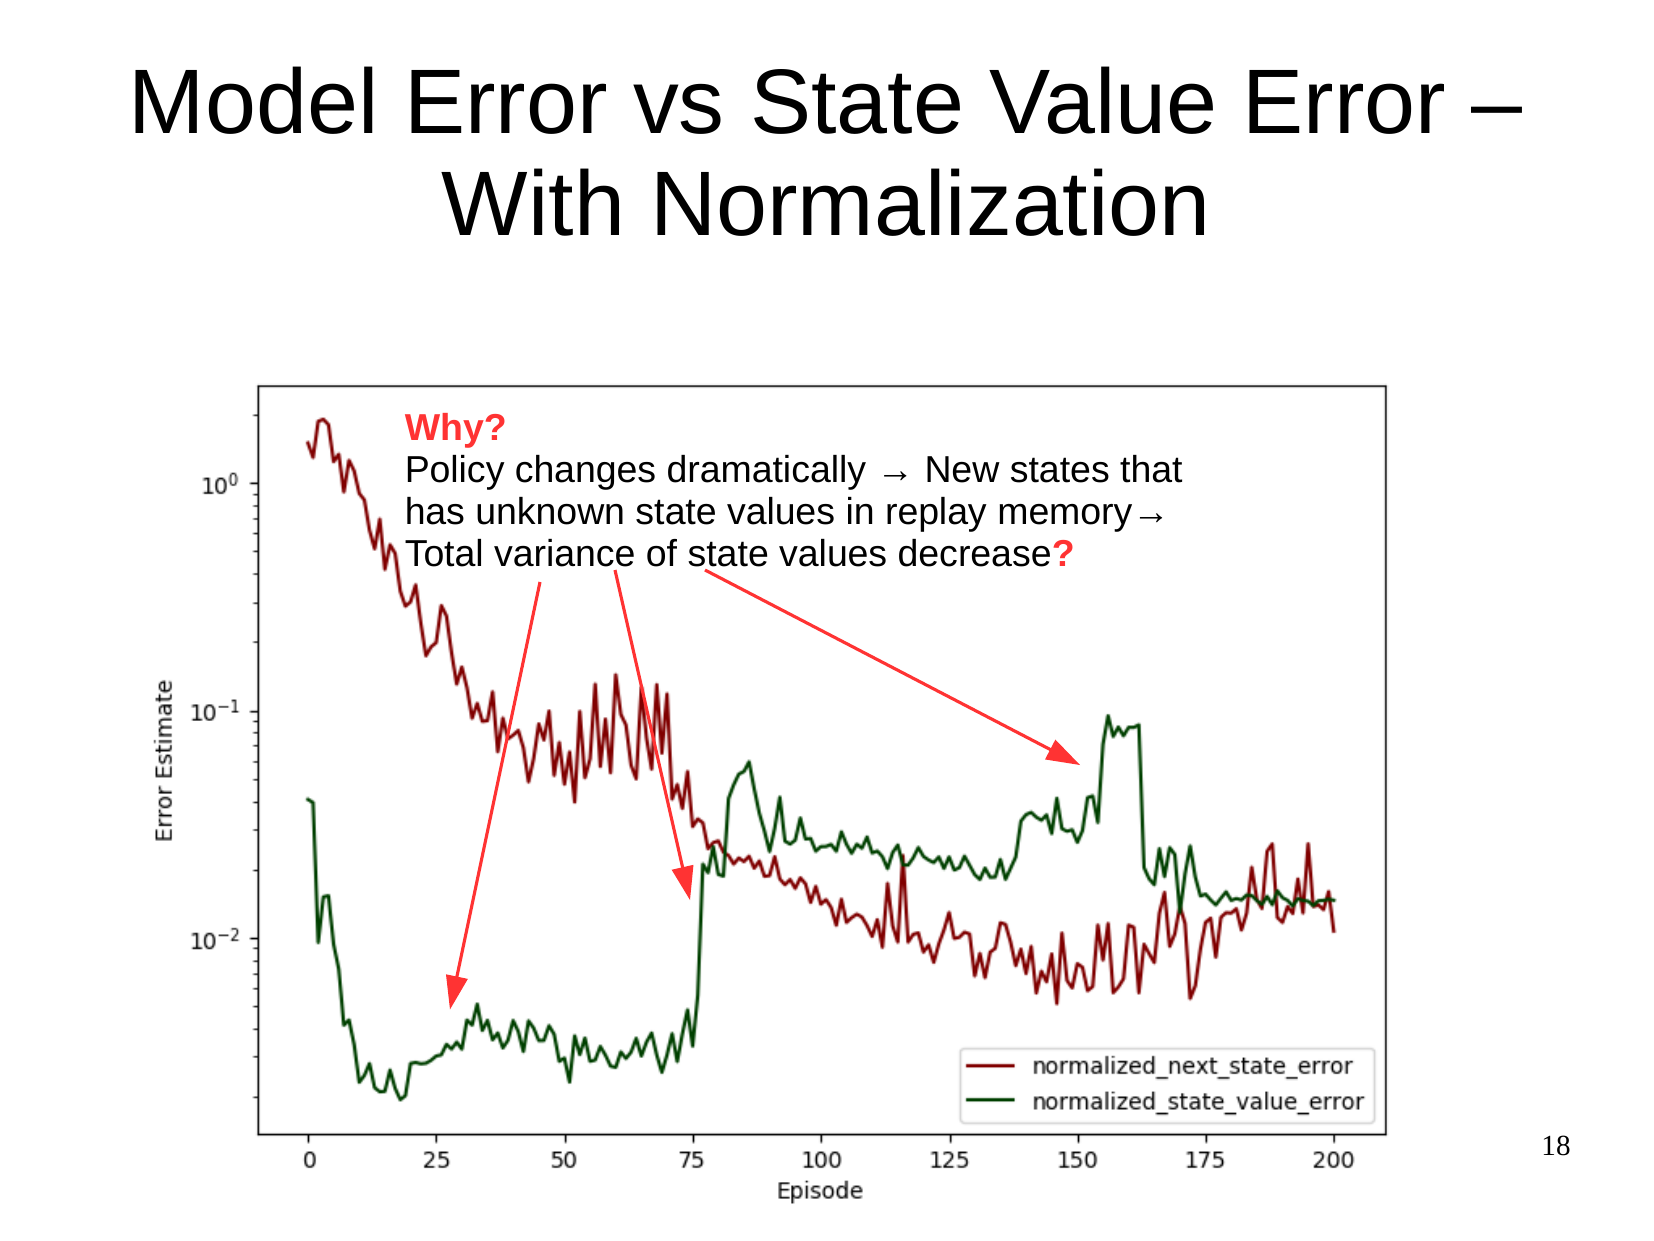

# Model Error vs State Value Error – With Normalization
Why?
Policy changes dramatically → New states that has unknown state values in replay memory→ Total variance of state values decrease?
18